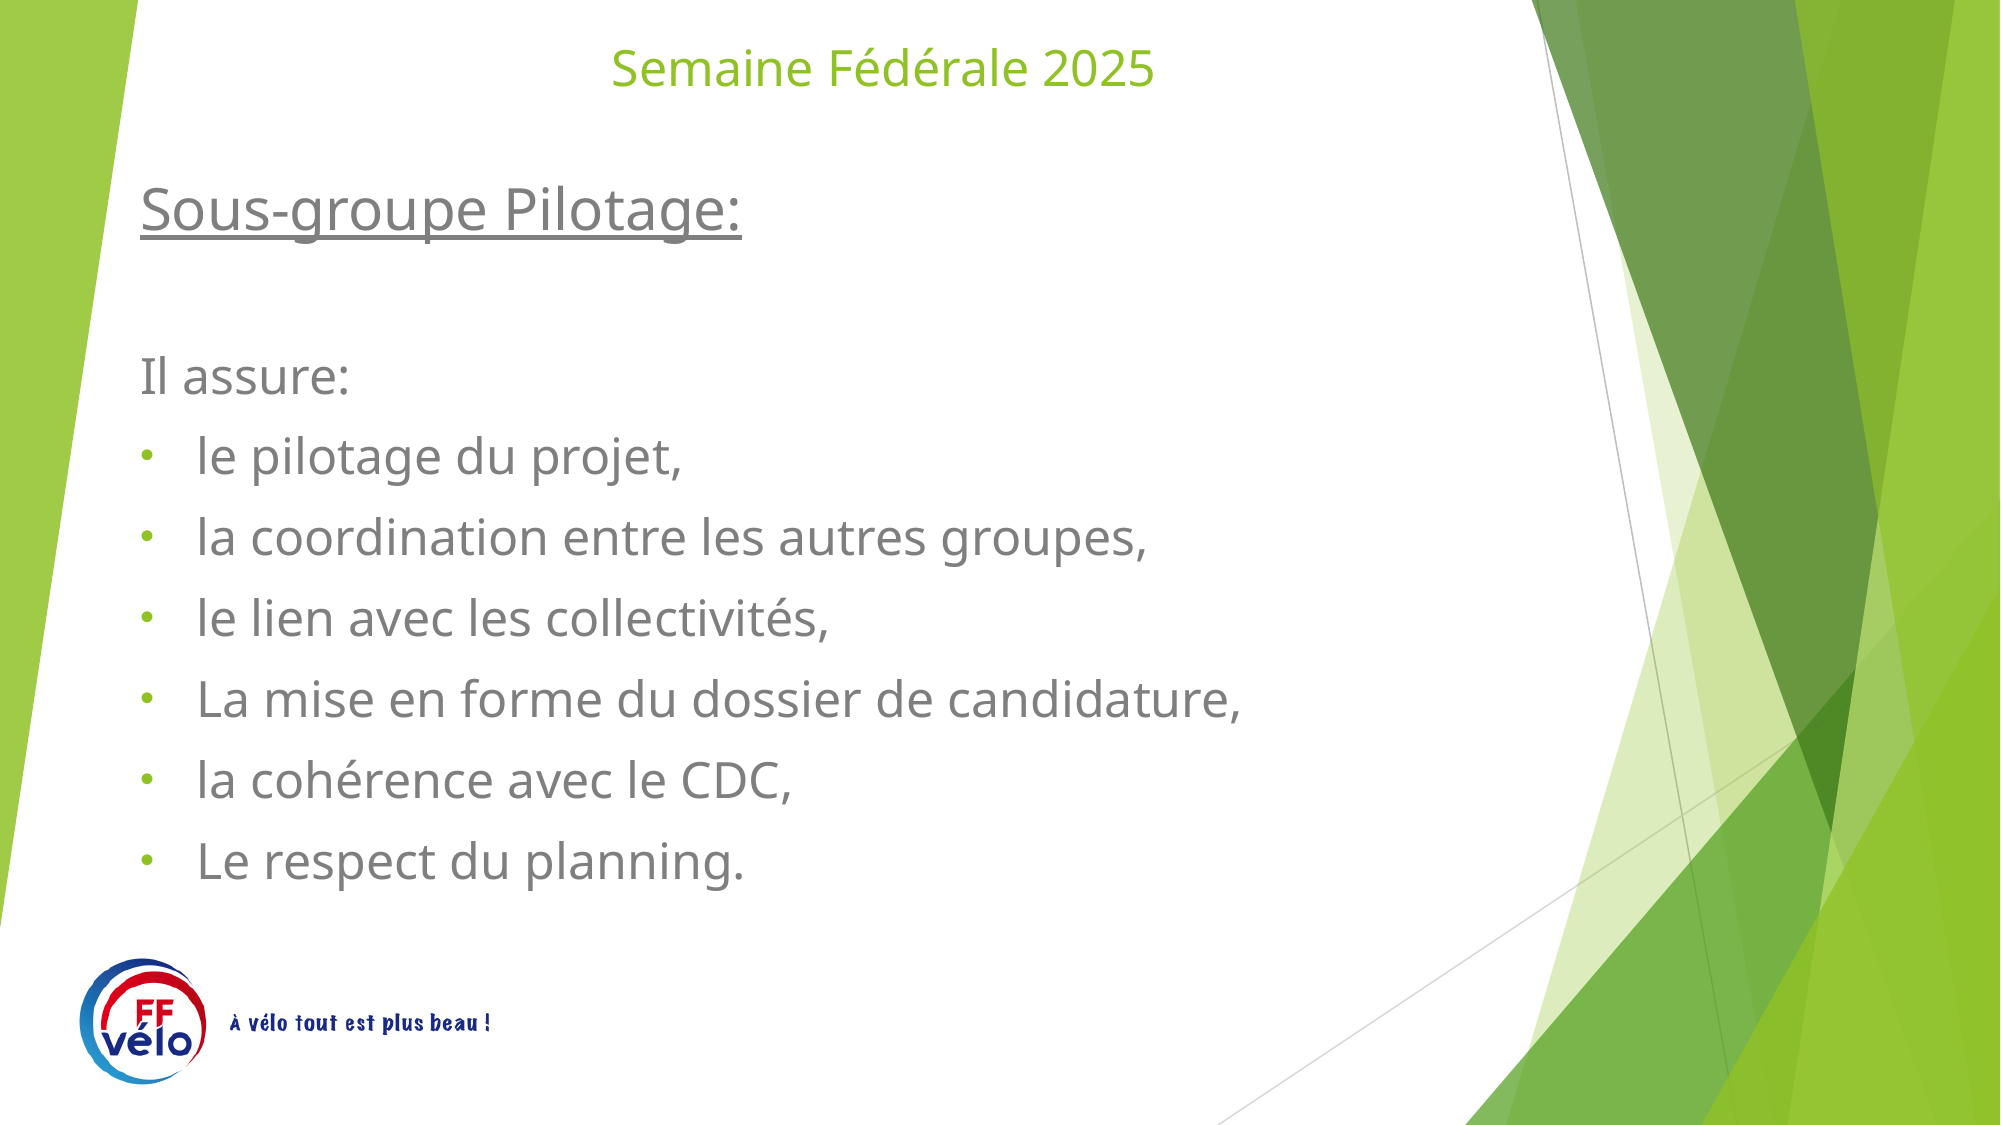

# Semaine Fédérale 2025
Sous-groupe Pilotage:
Il assure:
le pilotage du projet,
la coordination entre les autres groupes,
le lien avec les collectivités,
La mise en forme du dossier de candidature,
la cohérence avec le CDC,
Le respect du planning.